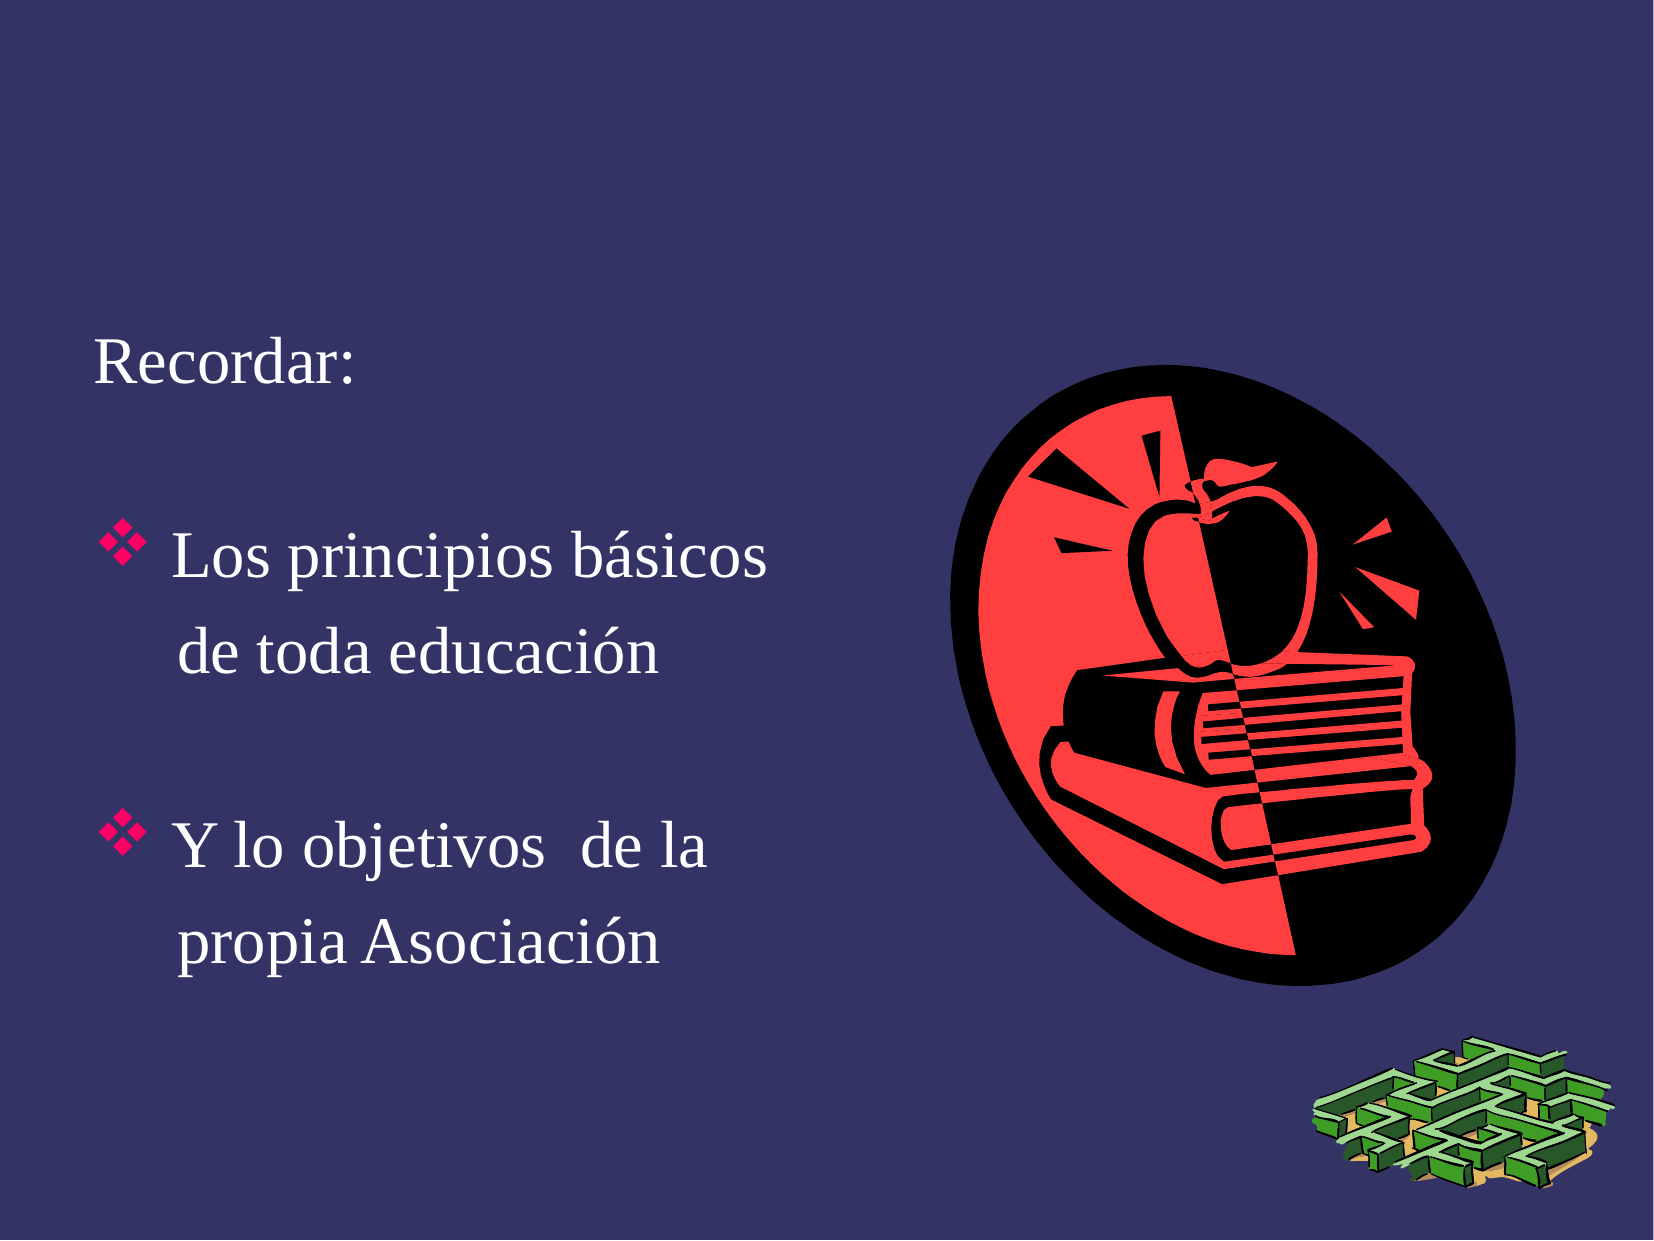

#
Recordar:
 Los principios básicos
 de toda educación
 Y lo objetivos de la
 propia Asociación